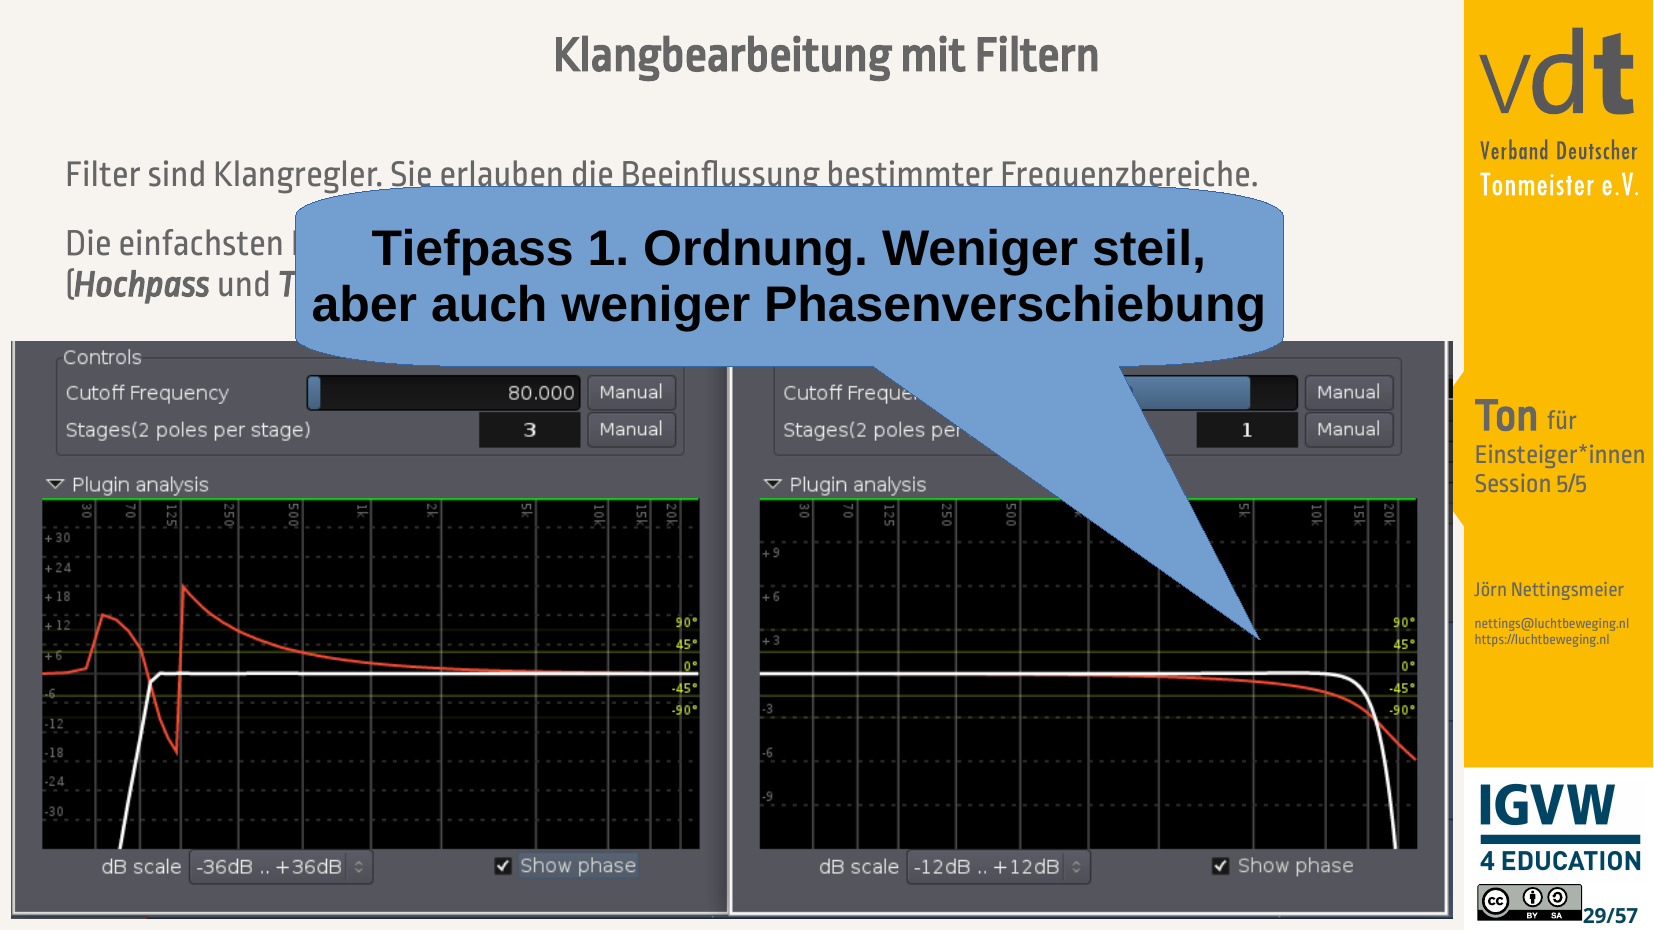

# Klangbearbeitung mit Filtern
Filter sind Klangregler. Sie erlauben die Beeinflussung bestimmter Frequenzbereiche.
Die einfachsten Filter dämpfen alles unter- oder oberhalb ihrer Einsatzfrequenz
(Hochpass und Tiefpass).
Tiefpass 1. Ordnung. Weniger steil,
aber auch weniger Phasenverschiebung